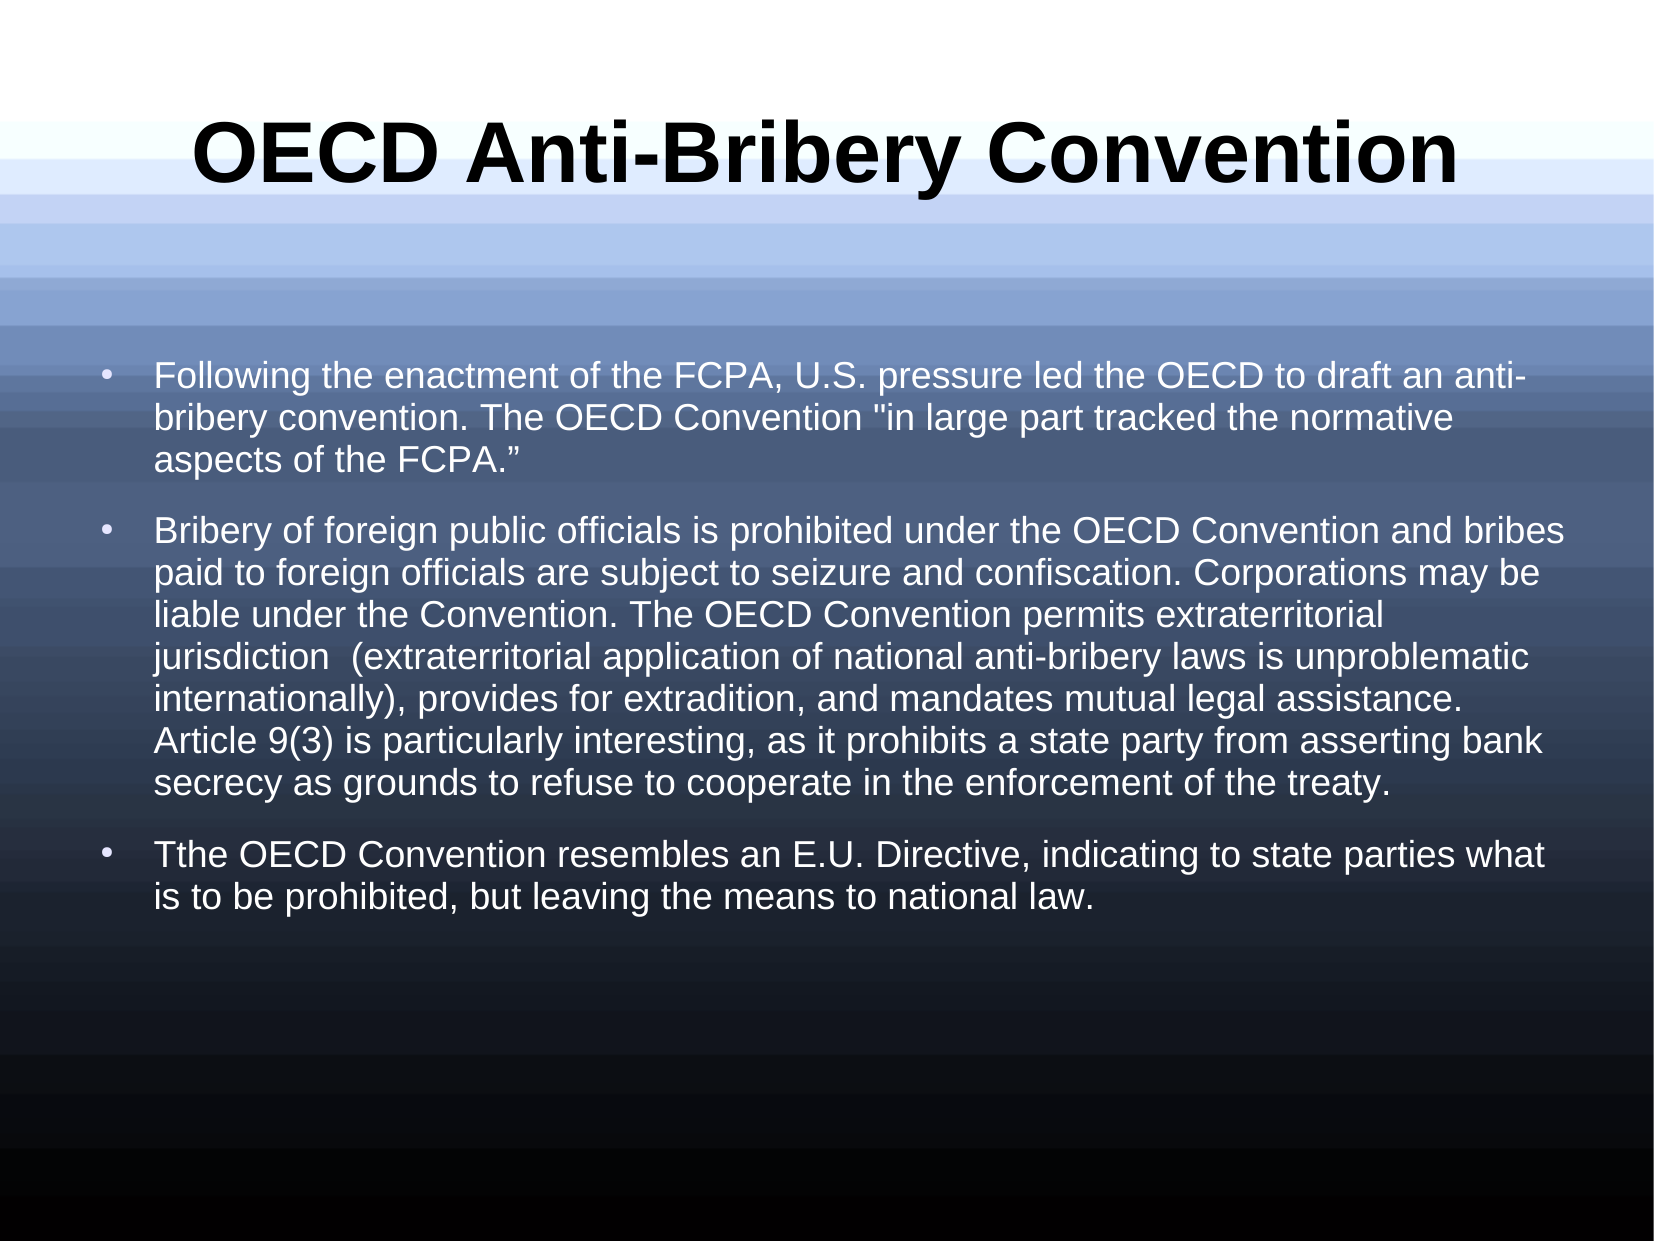

# OECD Anti-Bribery Convention
Following the enactment of the FCPA, U.S. pressure led the OECD to draft an anti-bribery convention. The OECD Convention "in large part tracked the normative aspects of the FCPA.”
Bribery of foreign public officials is prohibited under the OECD Convention and bribes paid to foreign officials are subject to seizure and confiscation. Corporations may be liable under the Convention. The OECD Convention permits extraterritorial jurisdiction (extraterritorial application of national anti-bribery laws is unproblematic internationally), provides for extradition, and mandates mutual legal assistance. Article 9(3) is particularly interesting, as it prohibits a state party from asserting bank secrecy as grounds to refuse to cooperate in the enforcement of the treaty.
Tthe OECD Convention resembles an E.U. Directive, indicating to state parties what is to be prohibited, but leaving the means to national law.